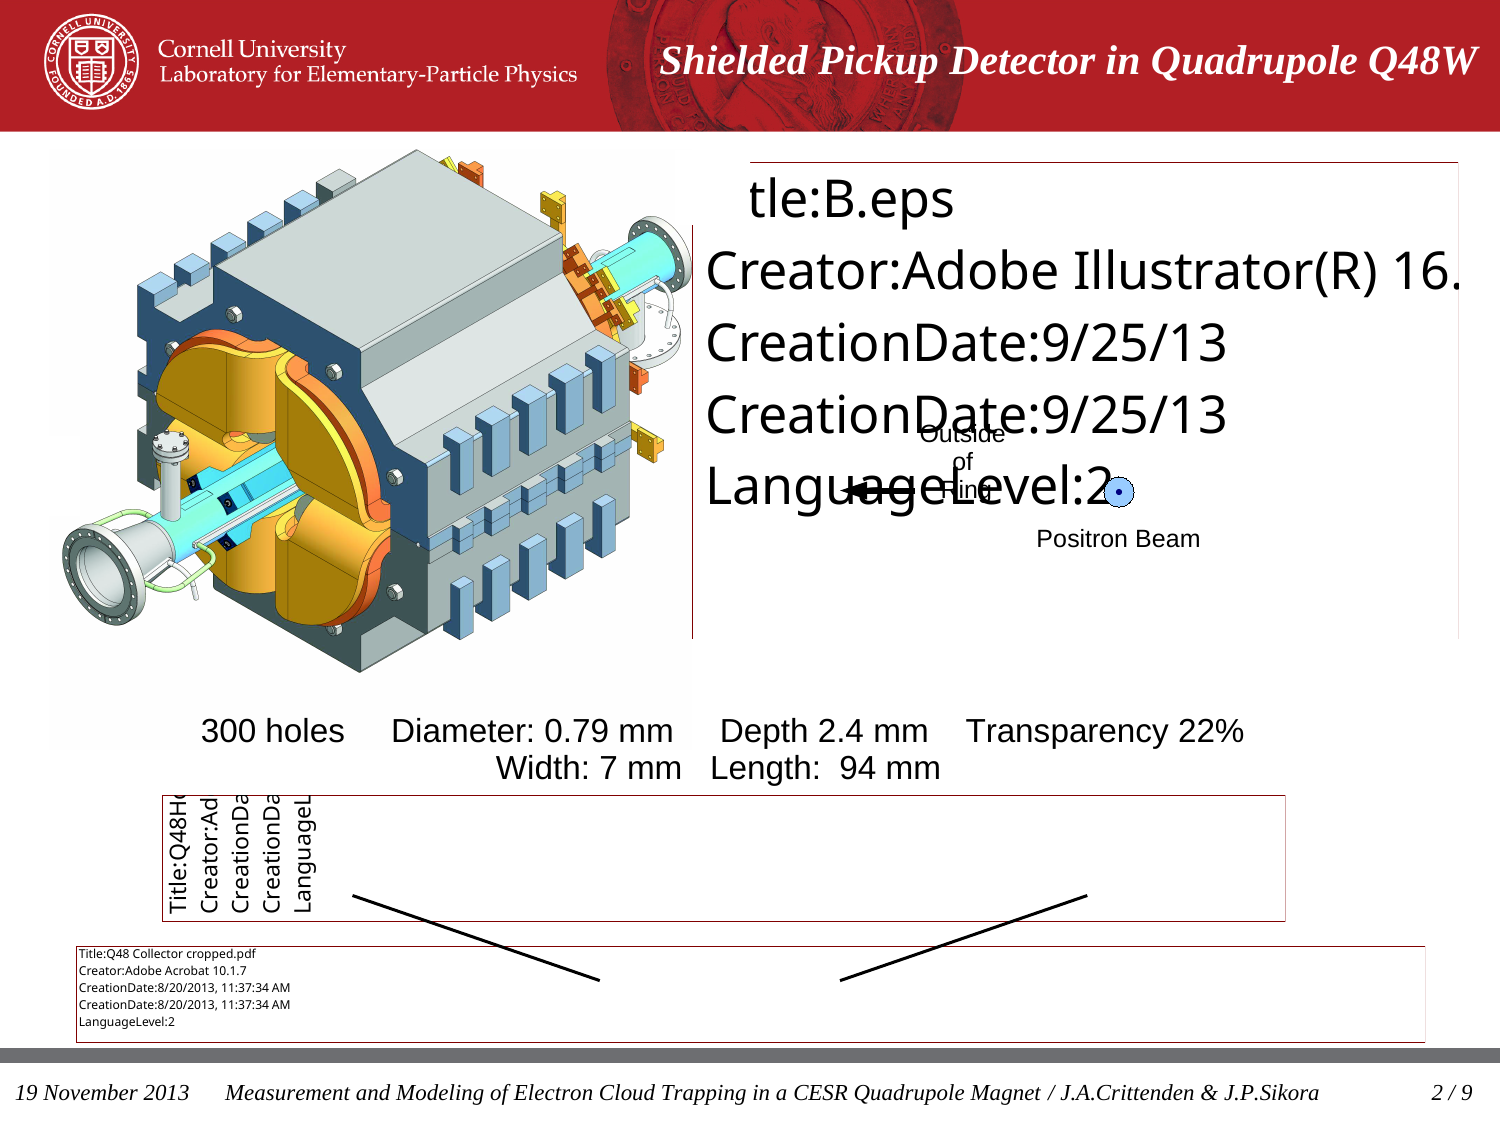

# Shielded Pickup Detector in Quadrupole Q48W
Outside
of
Ring
Positron Beam
300 holes Diameter: 0.79 mm Depth 2.4 mm Transparency 22%
Width: 7 mm Length: 94 mm